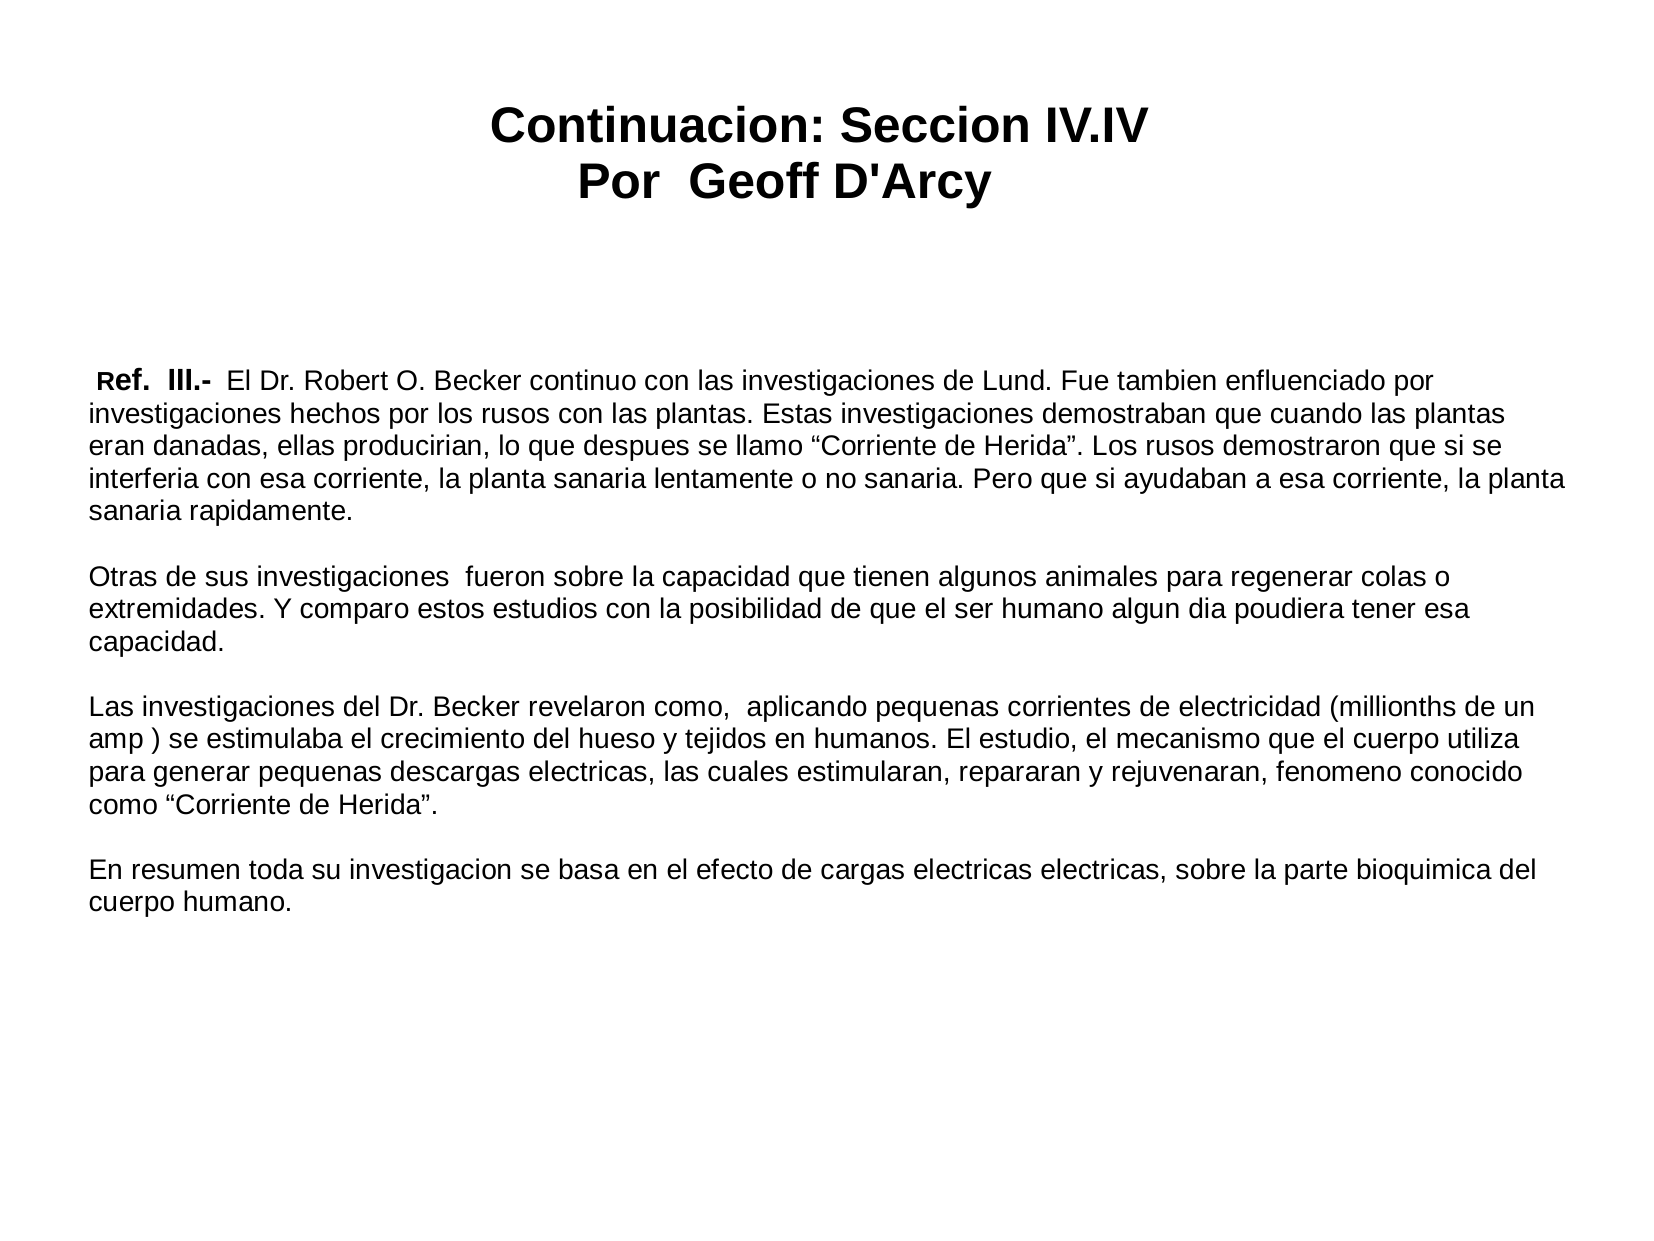

# Continuacion: Seccion IV.IV Por Geoff D'Arcy